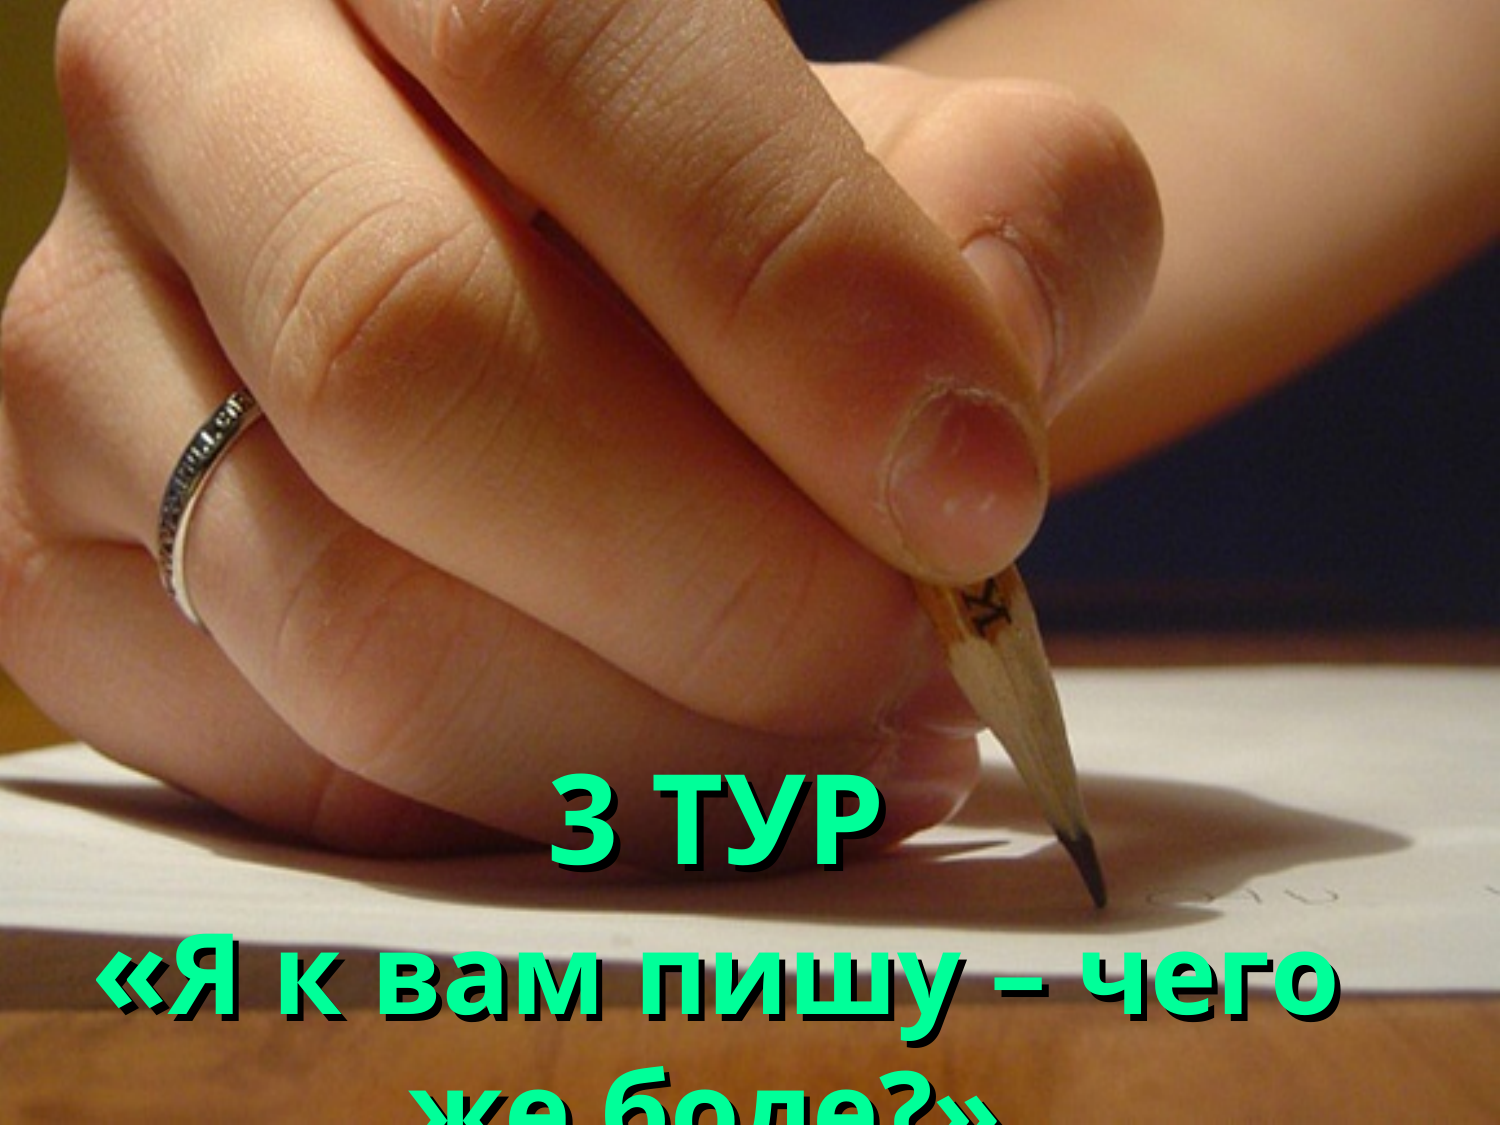

# 3 ТУР «Я к вам пишу – чего же боле?»